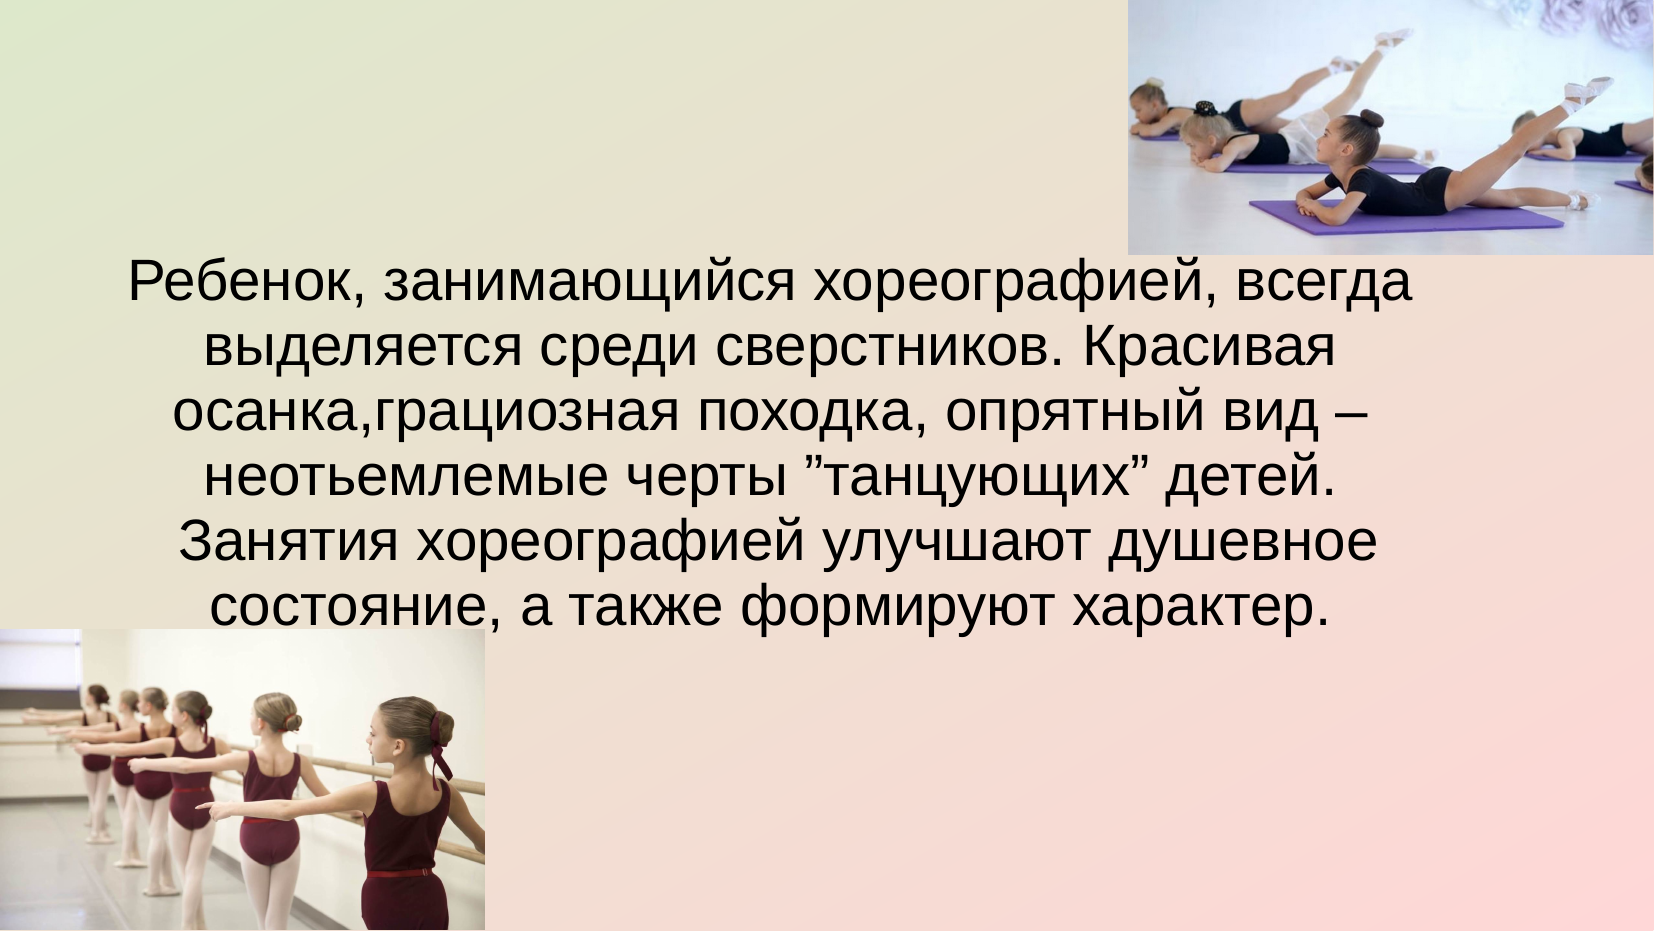

# Ребенок, занимающийся хореографией, всегда выделяется среди сверстников. Красивая осанка,грациозная походка, опрятный вид – неотьемлемые черты ”танцующих” детей.
 Занятия хореографией улучшают душевное состояние, а также формируют характер.